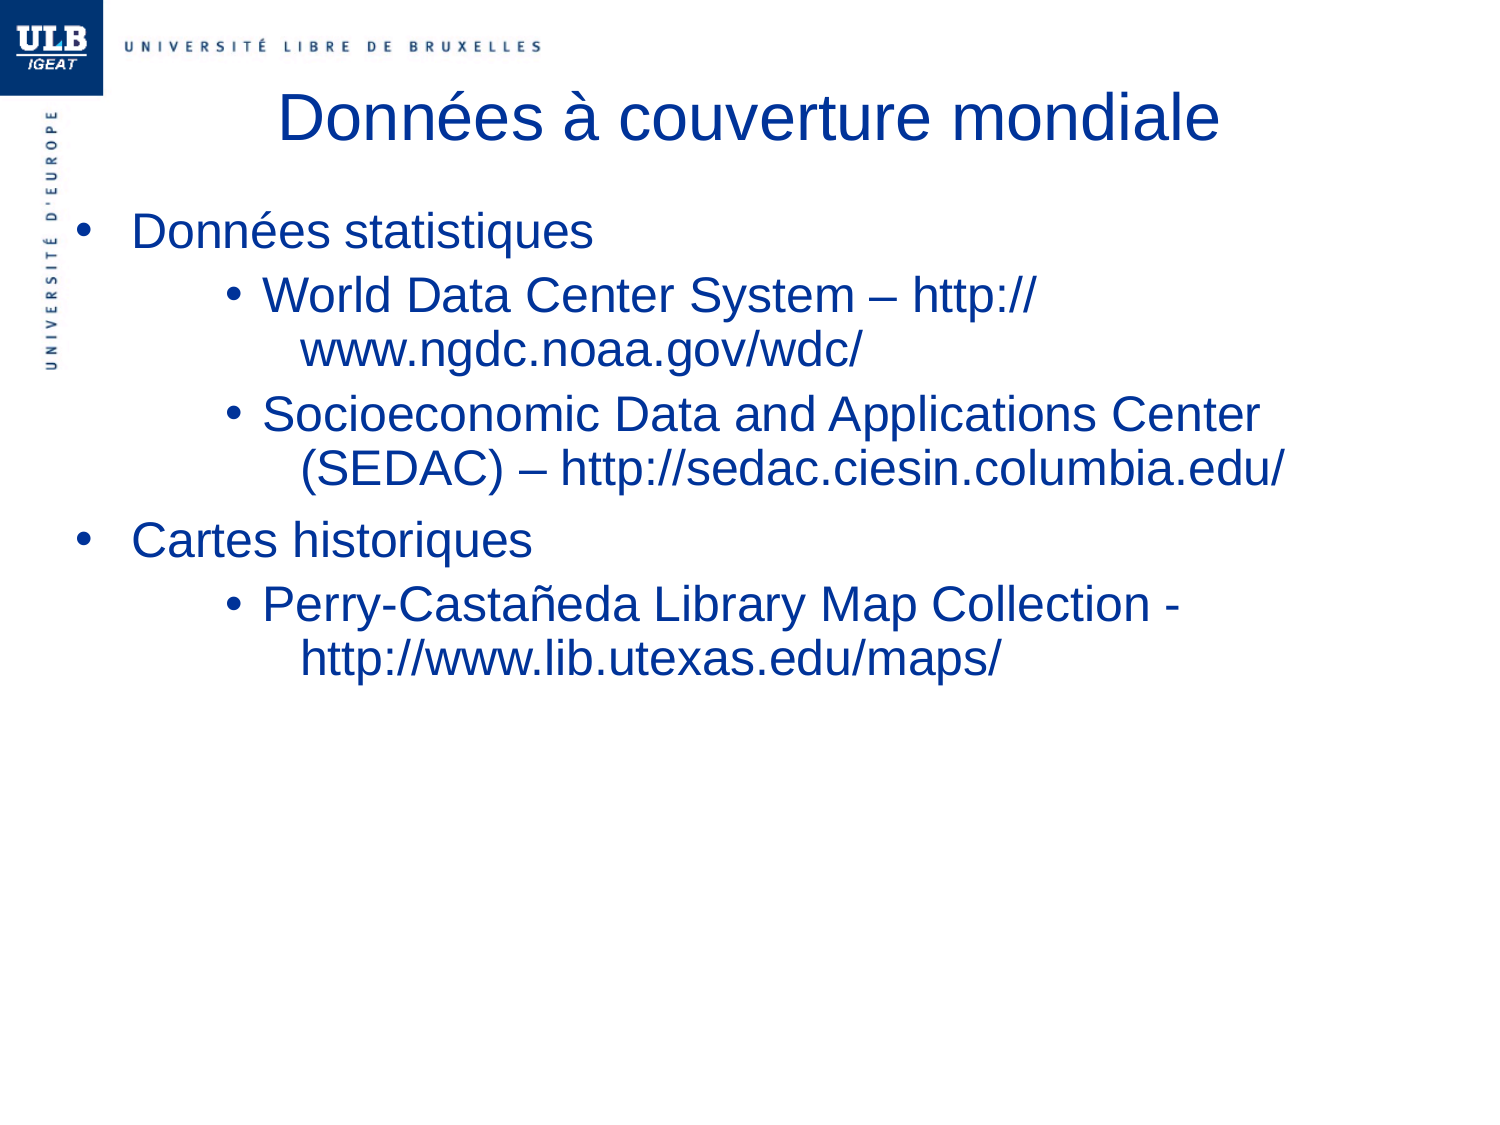

# Données à couverture mondiale
Données statistiques
World Data Center System – http://www.ngdc.noaa.gov/wdc/
Socioeconomic Data and Applications Center (SEDAC) – http://sedac.ciesin.columbia.edu/
Cartes historiques
Perry-Castañeda Library Map Collection - http://www.lib.utexas.edu/maps/